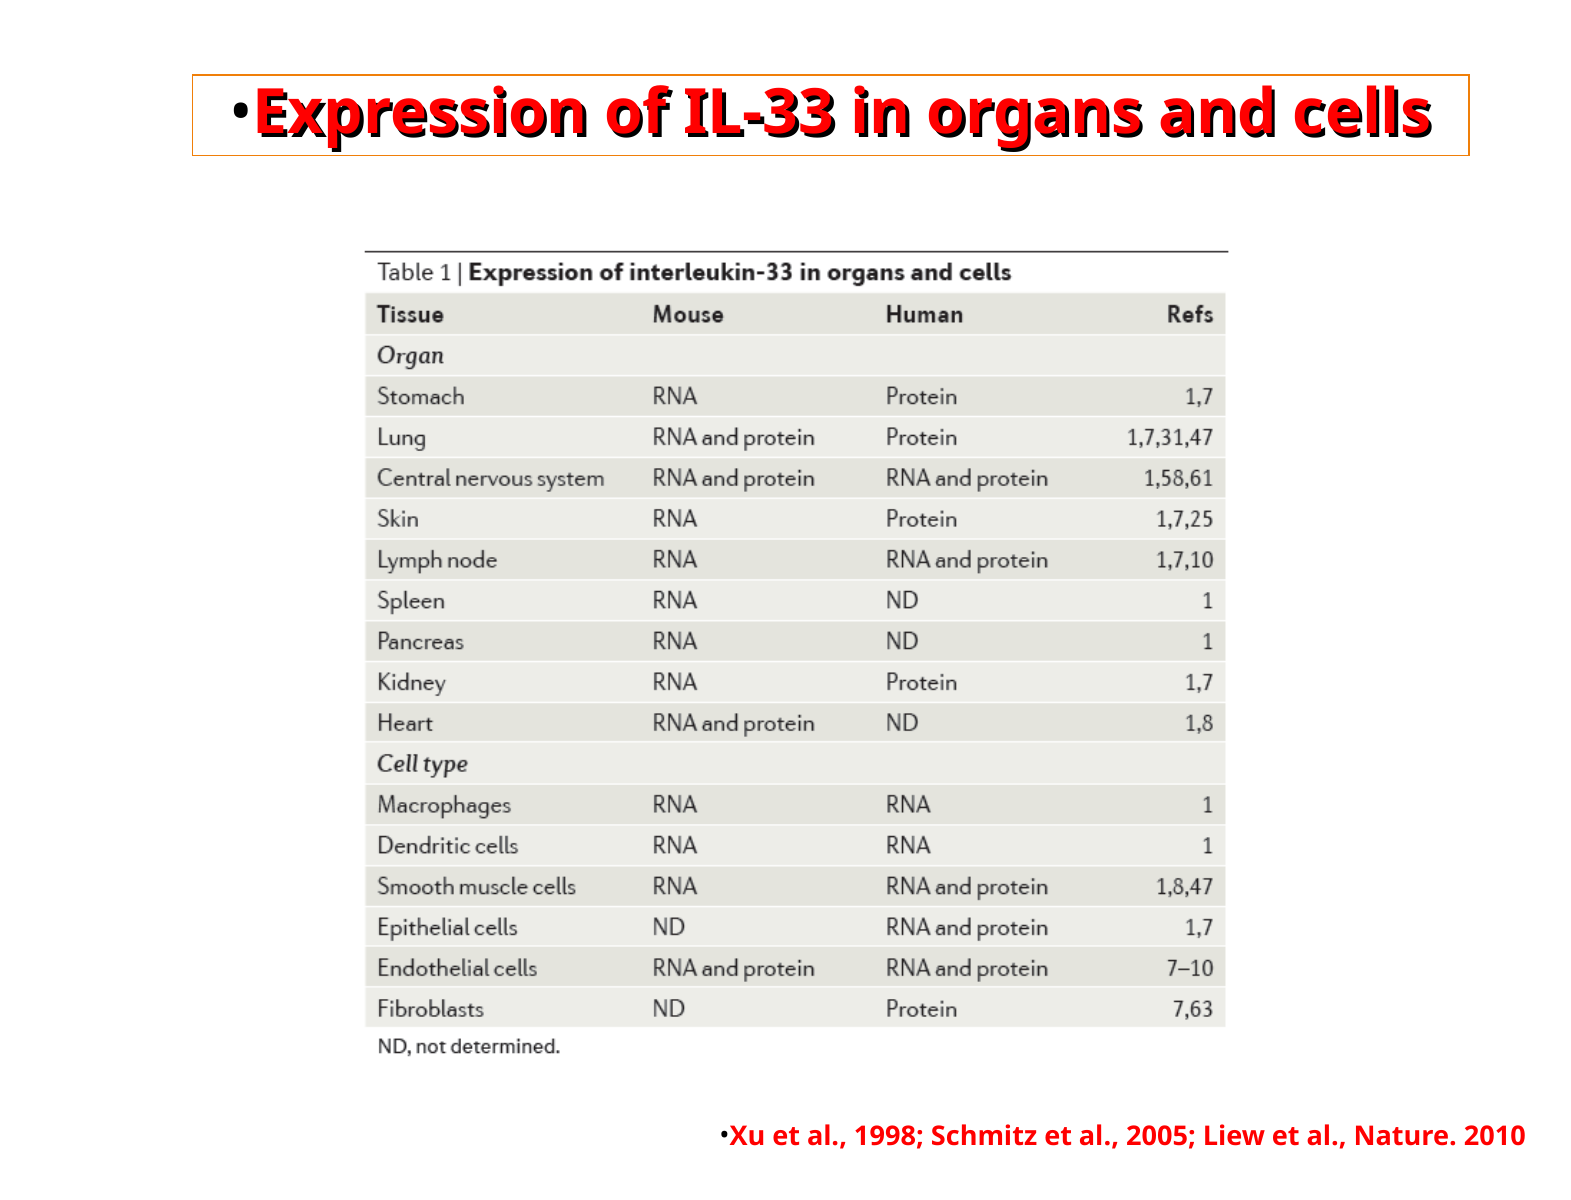

Expression of IL-33 in organs and cells
Xu et al., 1998; Schmitz et al., 2005; Liew et al., Nature. 2010